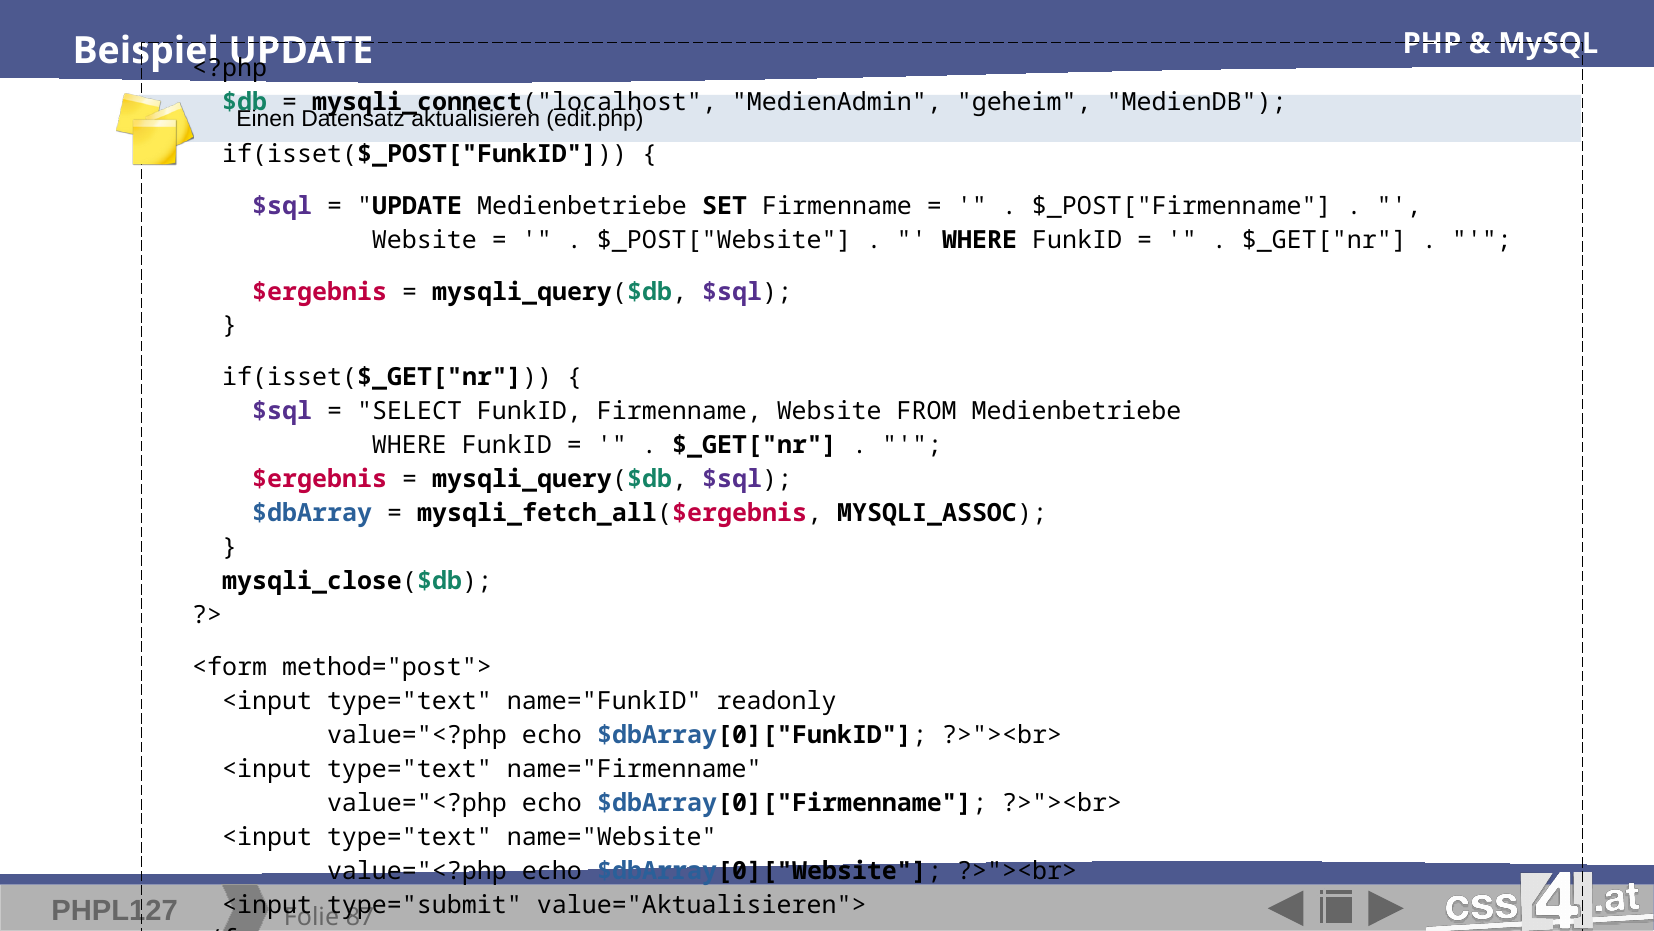

PHP & MySQL
Beispiel UPDATE
<?php
 $db = mysqli_connect("localhost", "MedienAdmin", "geheim", "MedienDB");
 if(isset($_POST["FunkID"])) {
 $sql = "UPDATE Medienbetriebe SET Firmenname = '" . $_POST["Firmenname"] . "',
 Website = '" . $_POST["Website"] . "' WHERE FunkID = '" . $_GET["nr"] . "'";
 $ergebnis = mysqli_query($db, $sql);
 }
 if(isset($_GET["nr"])) {
 $sql = "SELECT FunkID, Firmenname, Website FROM Medienbetriebe
 WHERE FunkID = '" . $_GET["nr"] . "'";
 $ergebnis = mysqli_query($db, $sql);
 $dbArray = mysqli_fetch_all($ergebnis, MYSQLI_ASSOC);
 }
 mysqli_close($db);
?>
<form method="post">
 <input type="text" name="FunkID" readonly
 value="<?php echo $dbArray[0]["FunkID"]; ?>"><br>
 <input type="text" name="Firmenname"
 value="<?php echo $dbArray[0]["Firmenname"]; ?>"><br>
 <input type="text" name="Website"
 value="<?php echo $dbArray[0]["Website"]; ?>"><br>
 <input type="submit" value="Aktualisieren">
</form>
Einen Datensatz aktualisieren (edit.php)
PHPL127
Folie